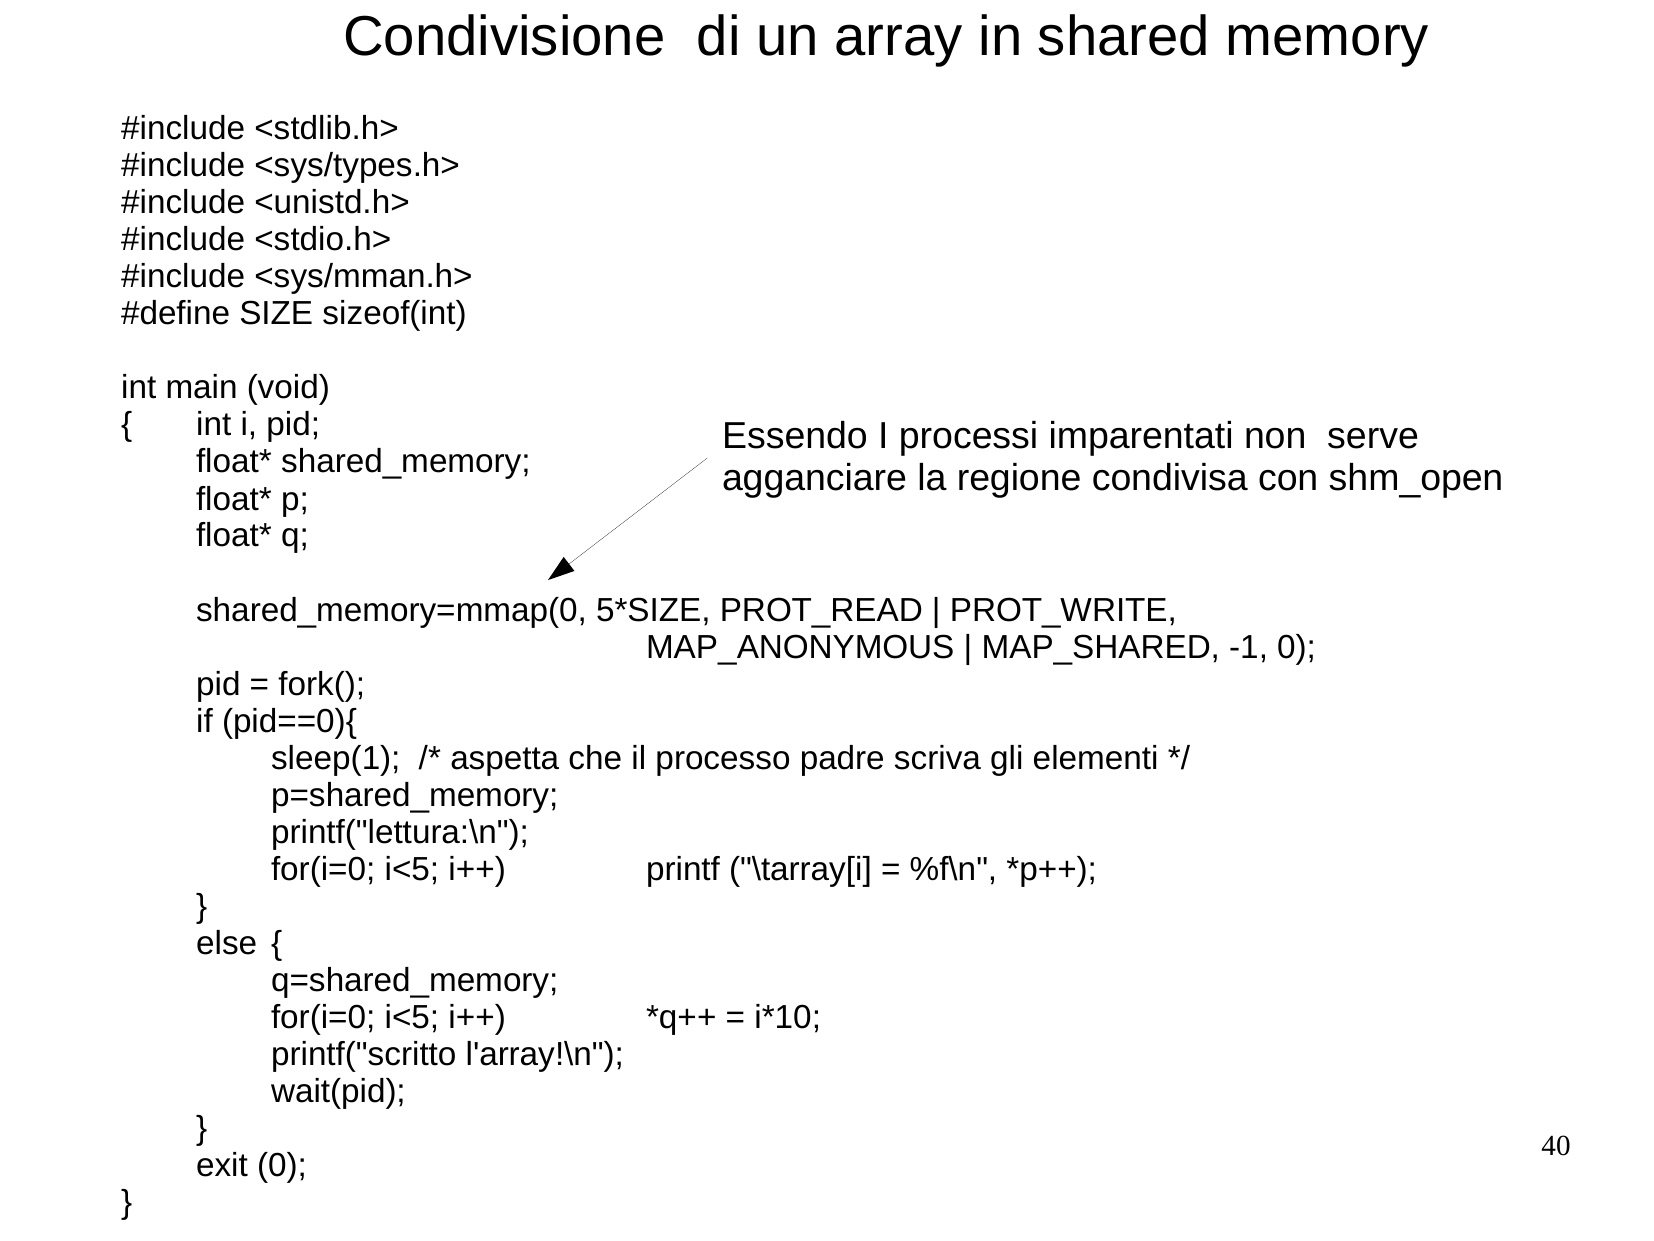

Condivisione di un array in shared memory
#include <stdlib.h>
#include <sys/types.h>
#include <unistd.h>
#include <stdio.h>
#include <sys/mman.h>
#define SIZE sizeof(int)
int main (void)
{ 	int i, pid;
	float* shared_memory;
	float* p;
	float* q;
	shared_memory=mmap(0, 5*SIZE, PROT_READ | PROT_WRITE,
							MAP_ANONYMOUS | MAP_SHARED, -1, 0);
	pid = fork();
	if (pid==0){
		sleep(1); /* aspetta che il processo padre scriva gli elementi */
		p=shared_memory;
		printf("lettura:\n");
		for(i=0; i<5; i++)	 	printf ("\tarray[i] = %f\n", *p++);
	}
	else	{
		q=shared_memory;
		for(i=0; i<5; i++)	 	*q++ = i*10;
		printf("scritto l'array!\n");
		wait(pid);
	}
	exit (0);
}
#
Essendo I processi imparentati non serve agganciare la regione condivisa con shm_open
40